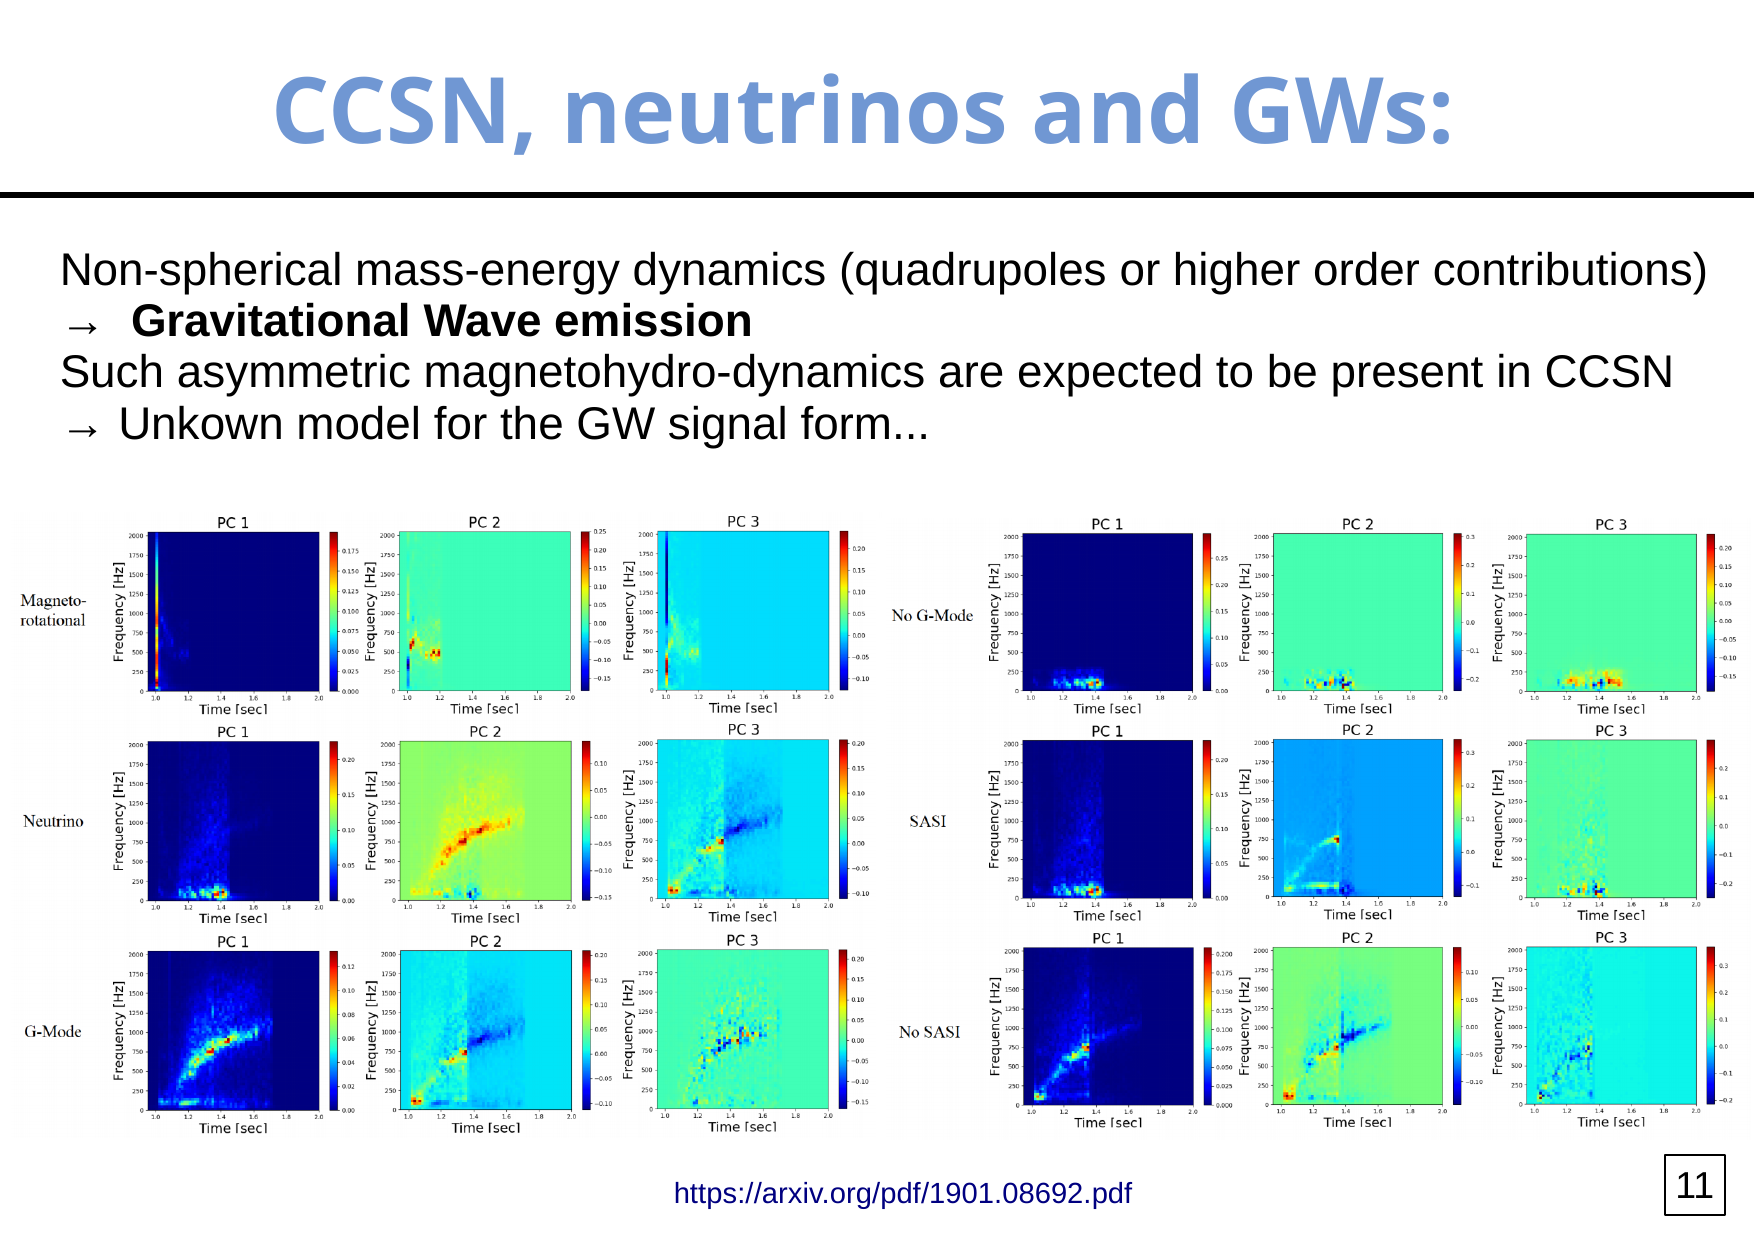

CCSN, neutrinos and GWs:
Non-spherical mass-energy dynamics (quadrupoles or higher order contributions)
→ Gravitational Wave emission
Such asymmetric magnetohydro-dynamics are expected to be present in CCSN
→ Unkown model for the GW signal form...
11
https://arxiv.org/pdf/1901.08692.pdf